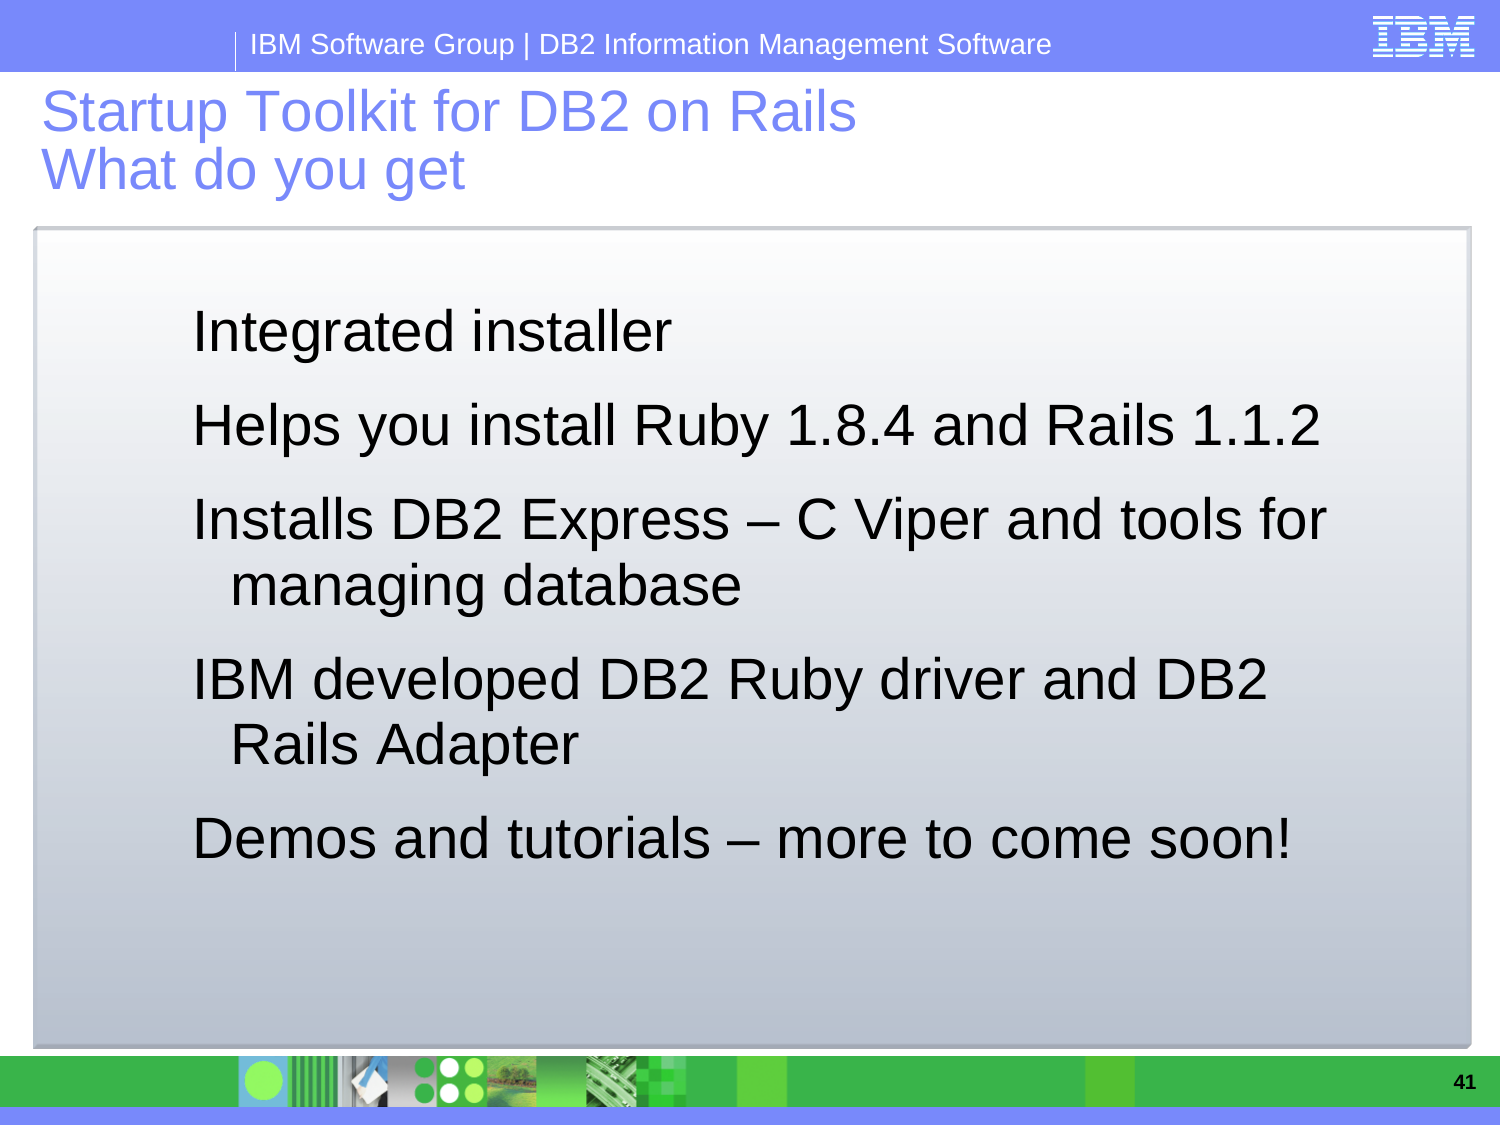

# Startup Toolkit for DB2 on Rails What do you get
Integrated installer
Helps you install Ruby 1.8.4 and Rails 1.1.2
Installs DB2 Express – C Viper and tools for managing database
IBM developed DB2 Ruby driver and DB2 Rails Adapter
Demos and tutorials – more to come soon!
41